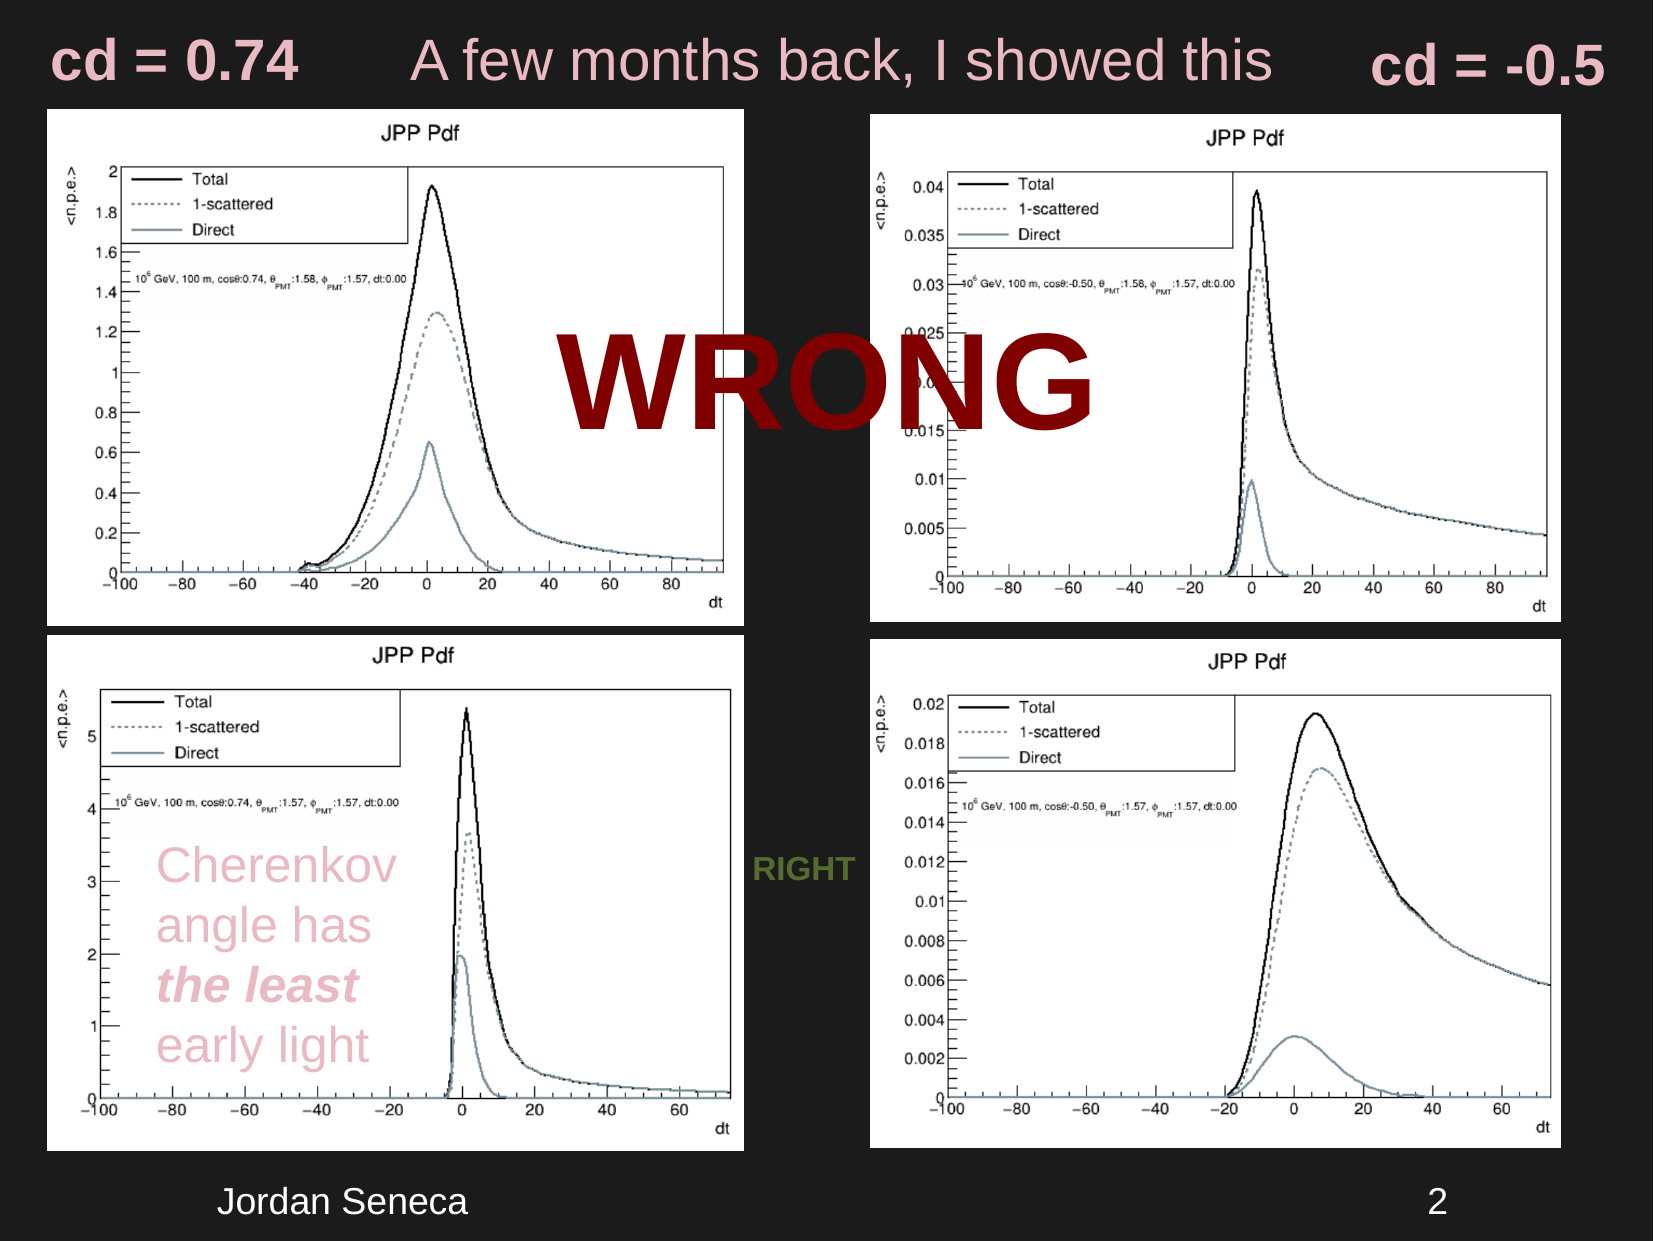

cd = 0.74
A few months back, I showed this
cd = -0.5
WRONG
Plot information
Cherenkov angle has the least early light
RIGHT